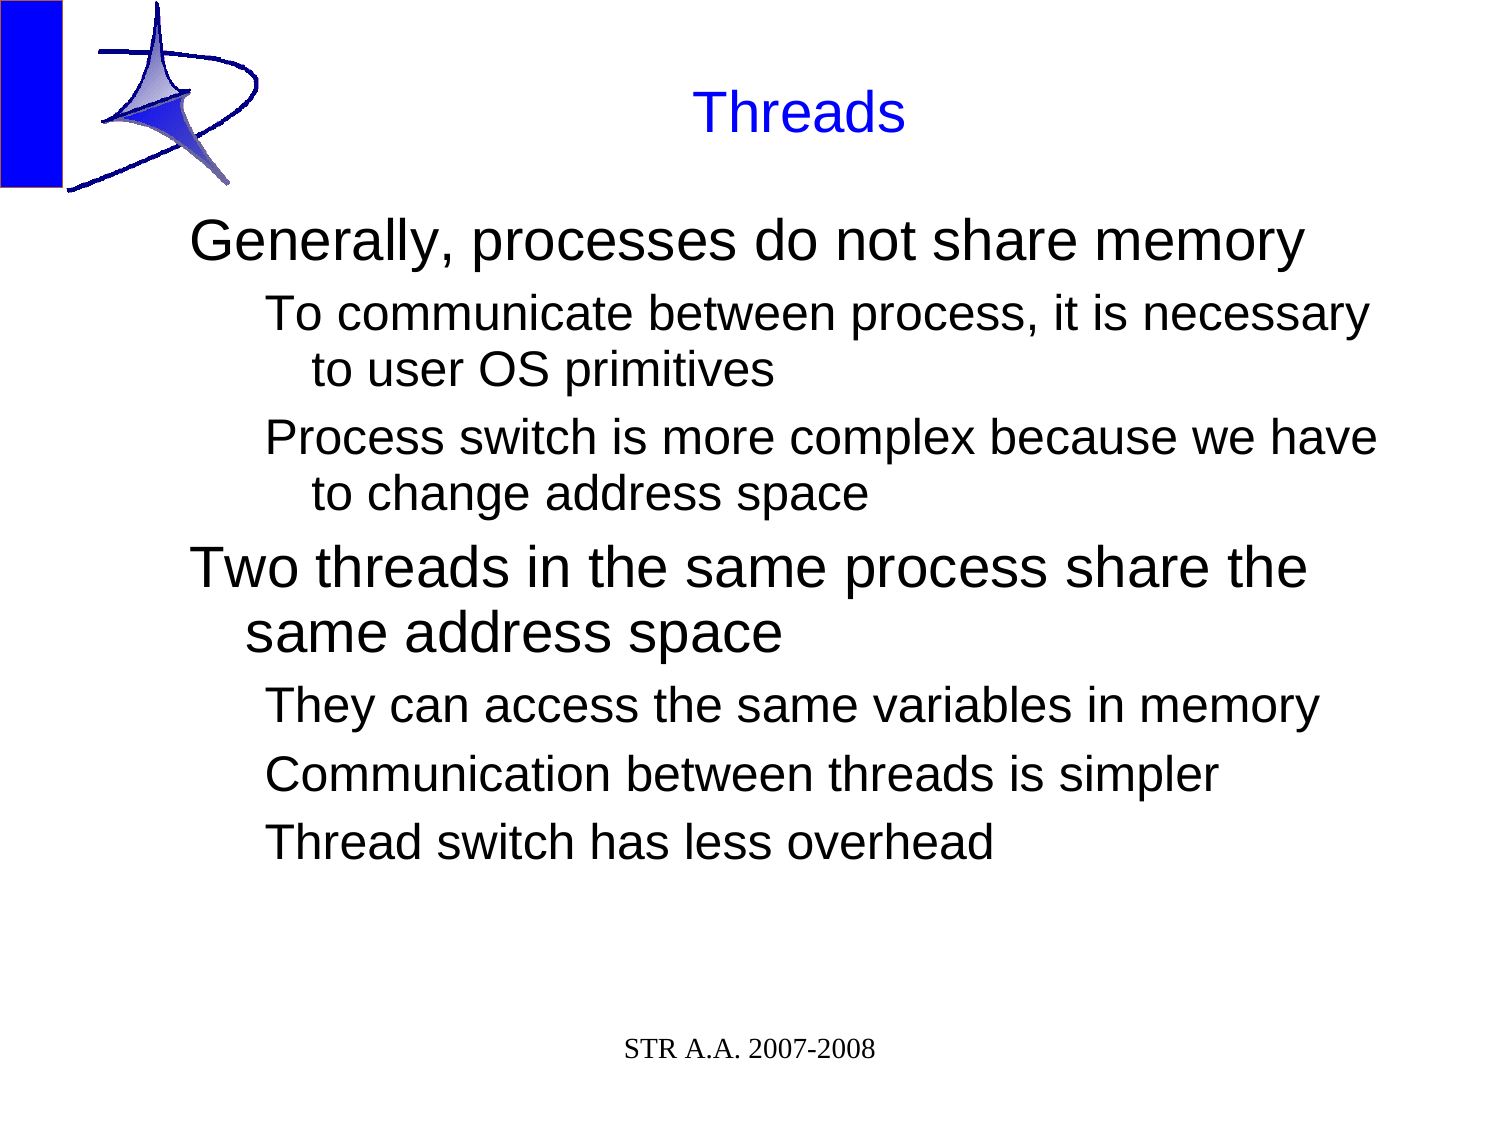

# Threads
Generally, processes do not share memory
To communicate between process, it is necessary to user OS primitives
Process switch is more complex because we have to change address space
Two threads in the same process share the same address space
They can access the same variables in memory
Communication between threads is simpler
Thread switch has less overhead
STR A.A. 2007-2008